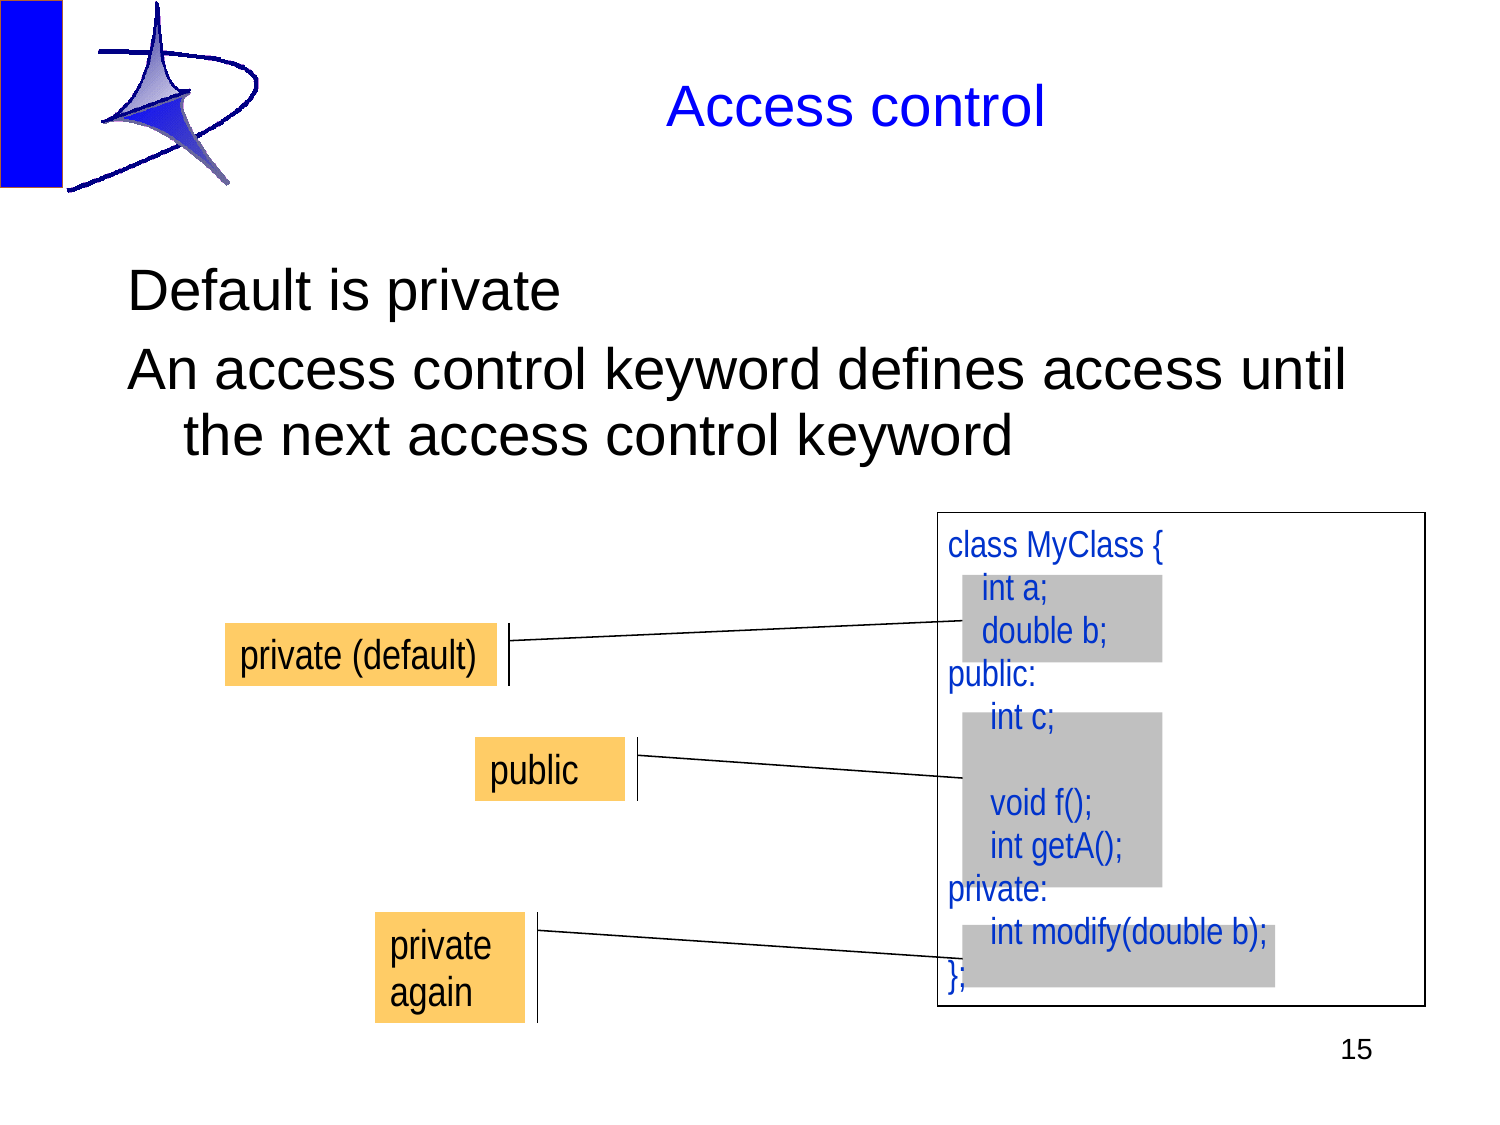

# Access control
Default is private
An access control keyword defines access until the next access control keyword
class MyClass {
 int a;
 double b;
public:
 int c;
 void f();
 int getA();
private:
 int modify(double b);
};
private (default)
public
private again
15